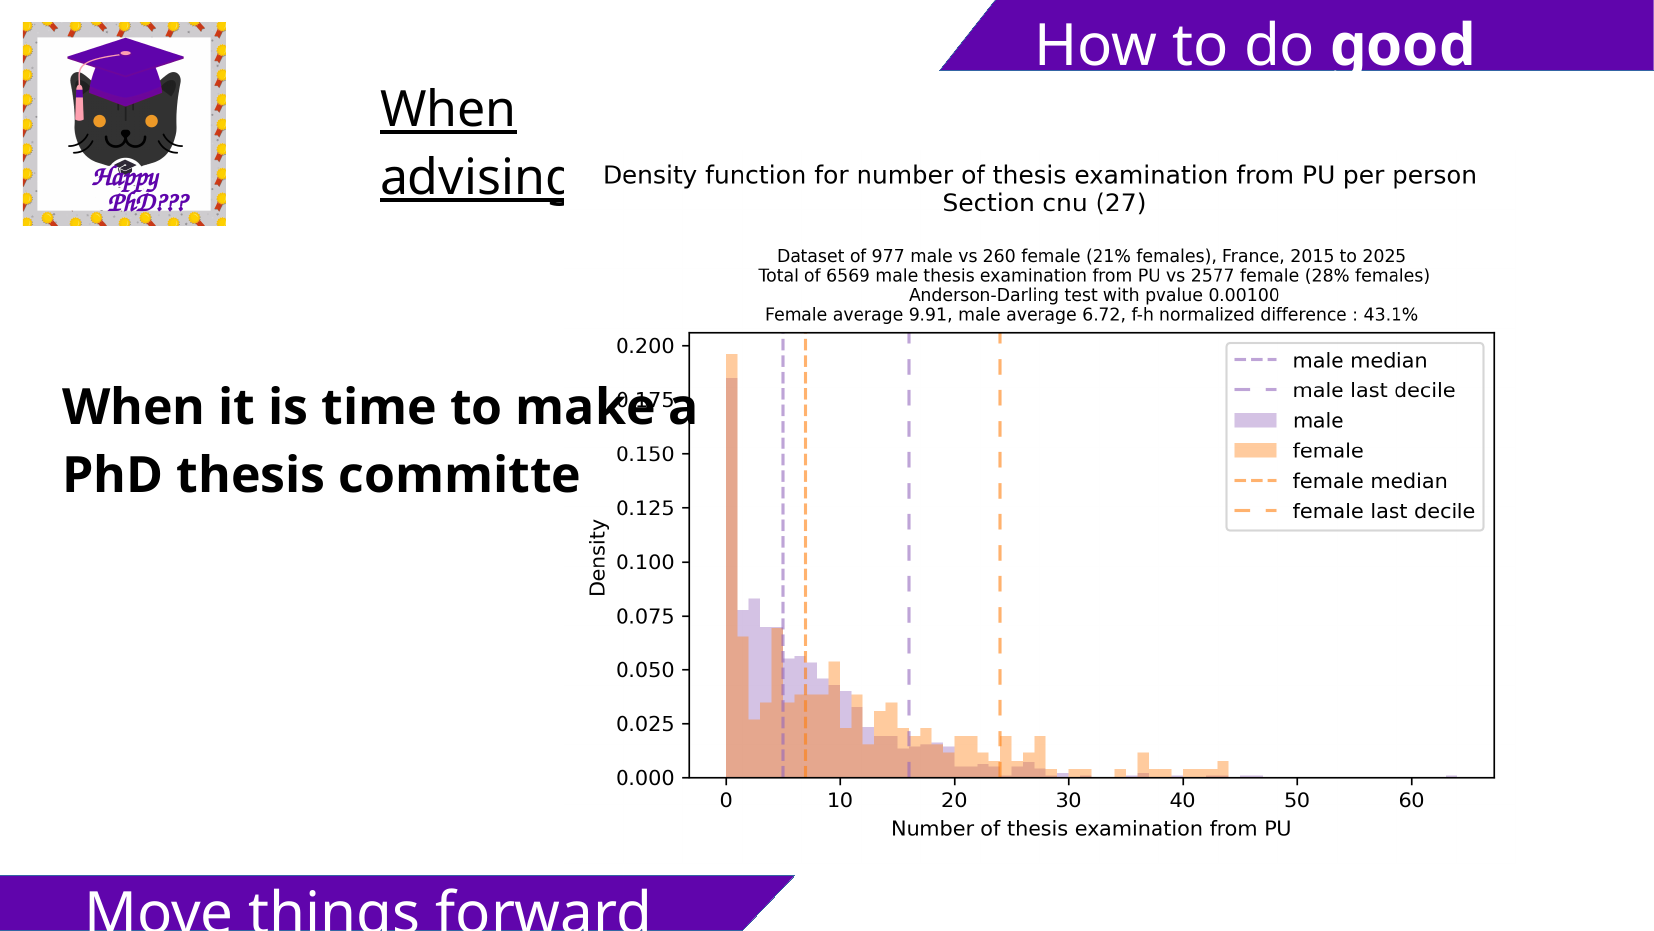

When advising
When it is time to make a
PhD thesis committe
Move things forward